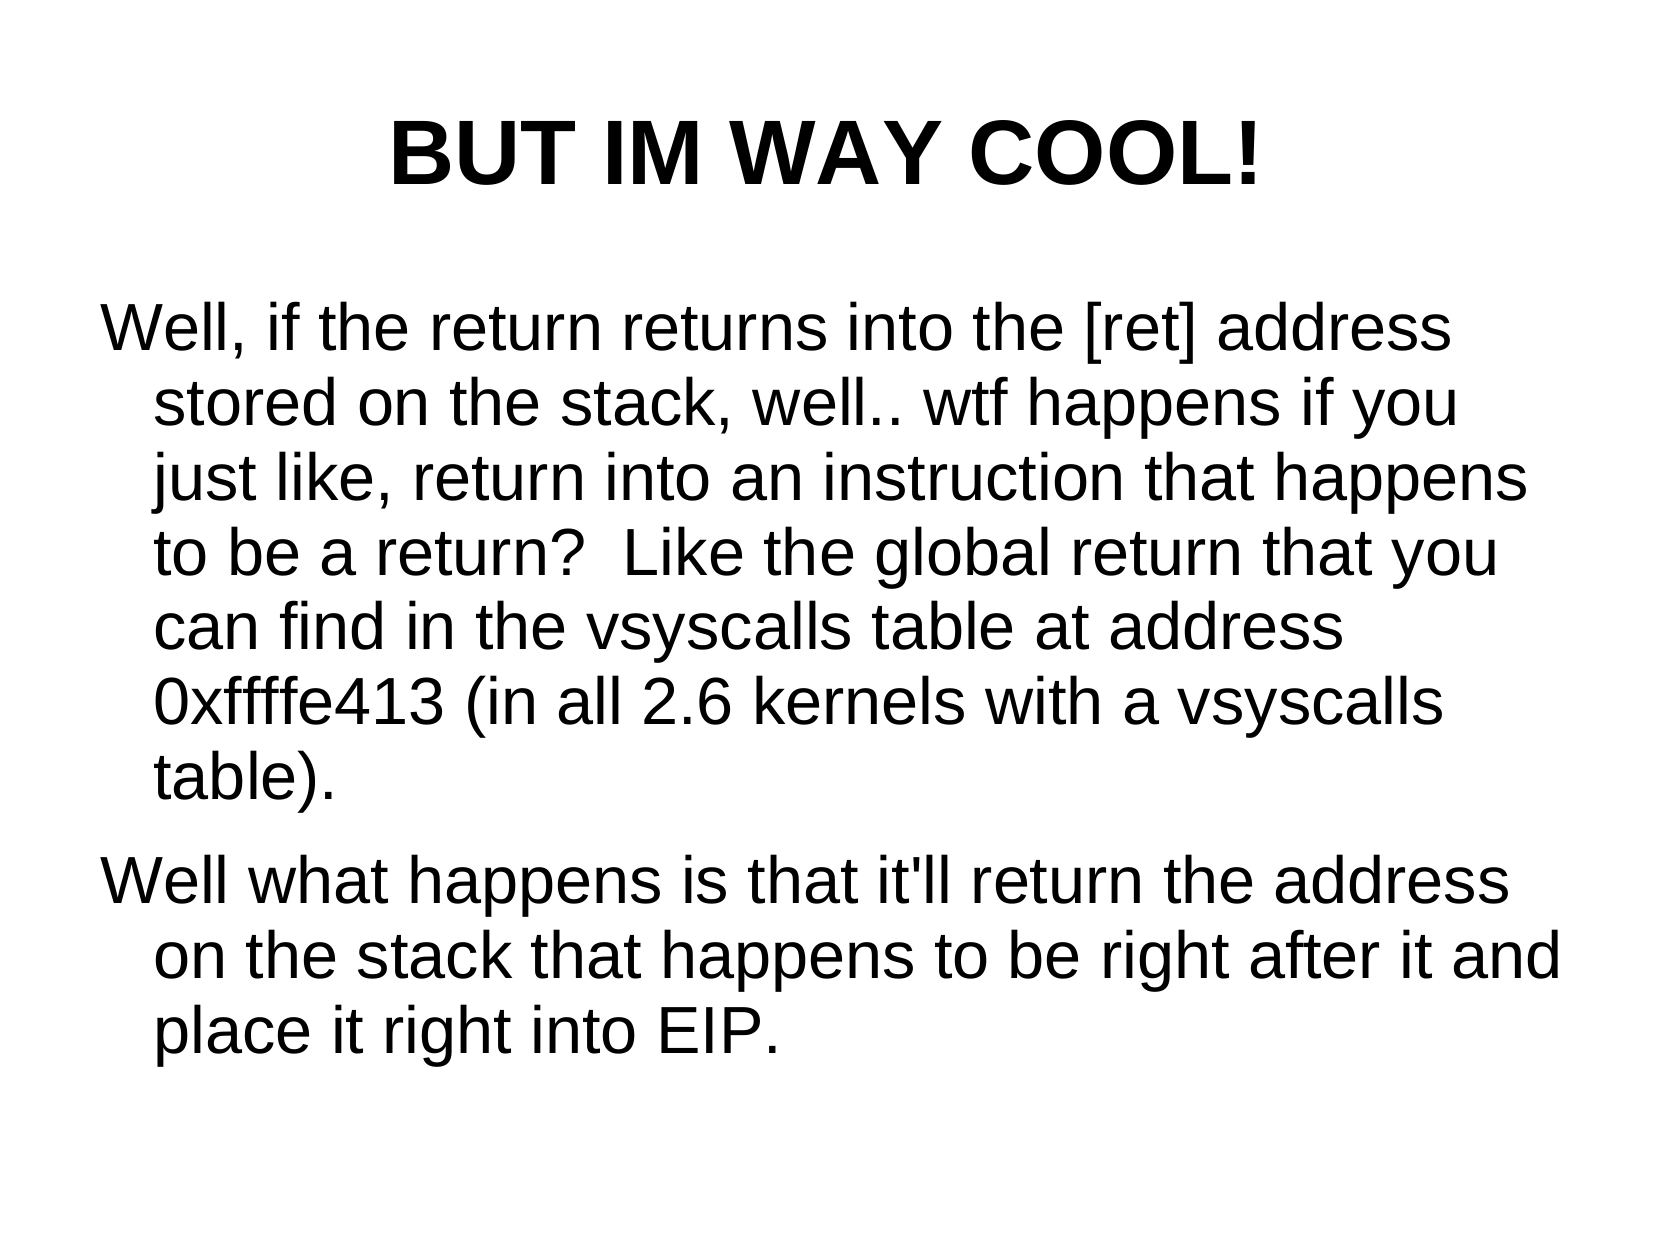

# BUT IM WAY COOL!
Well, if the return returns into the [ret] address stored on the stack, well.. wtf happens if you just like, return into an instruction that happens to be a return? Like the global return that you can find in the vsyscalls table at address 0xffffe413 (in all 2.6 kernels with a vsyscalls table).
Well what happens is that it'll return the address on the stack that happens to be right after it and place it right into EIP.